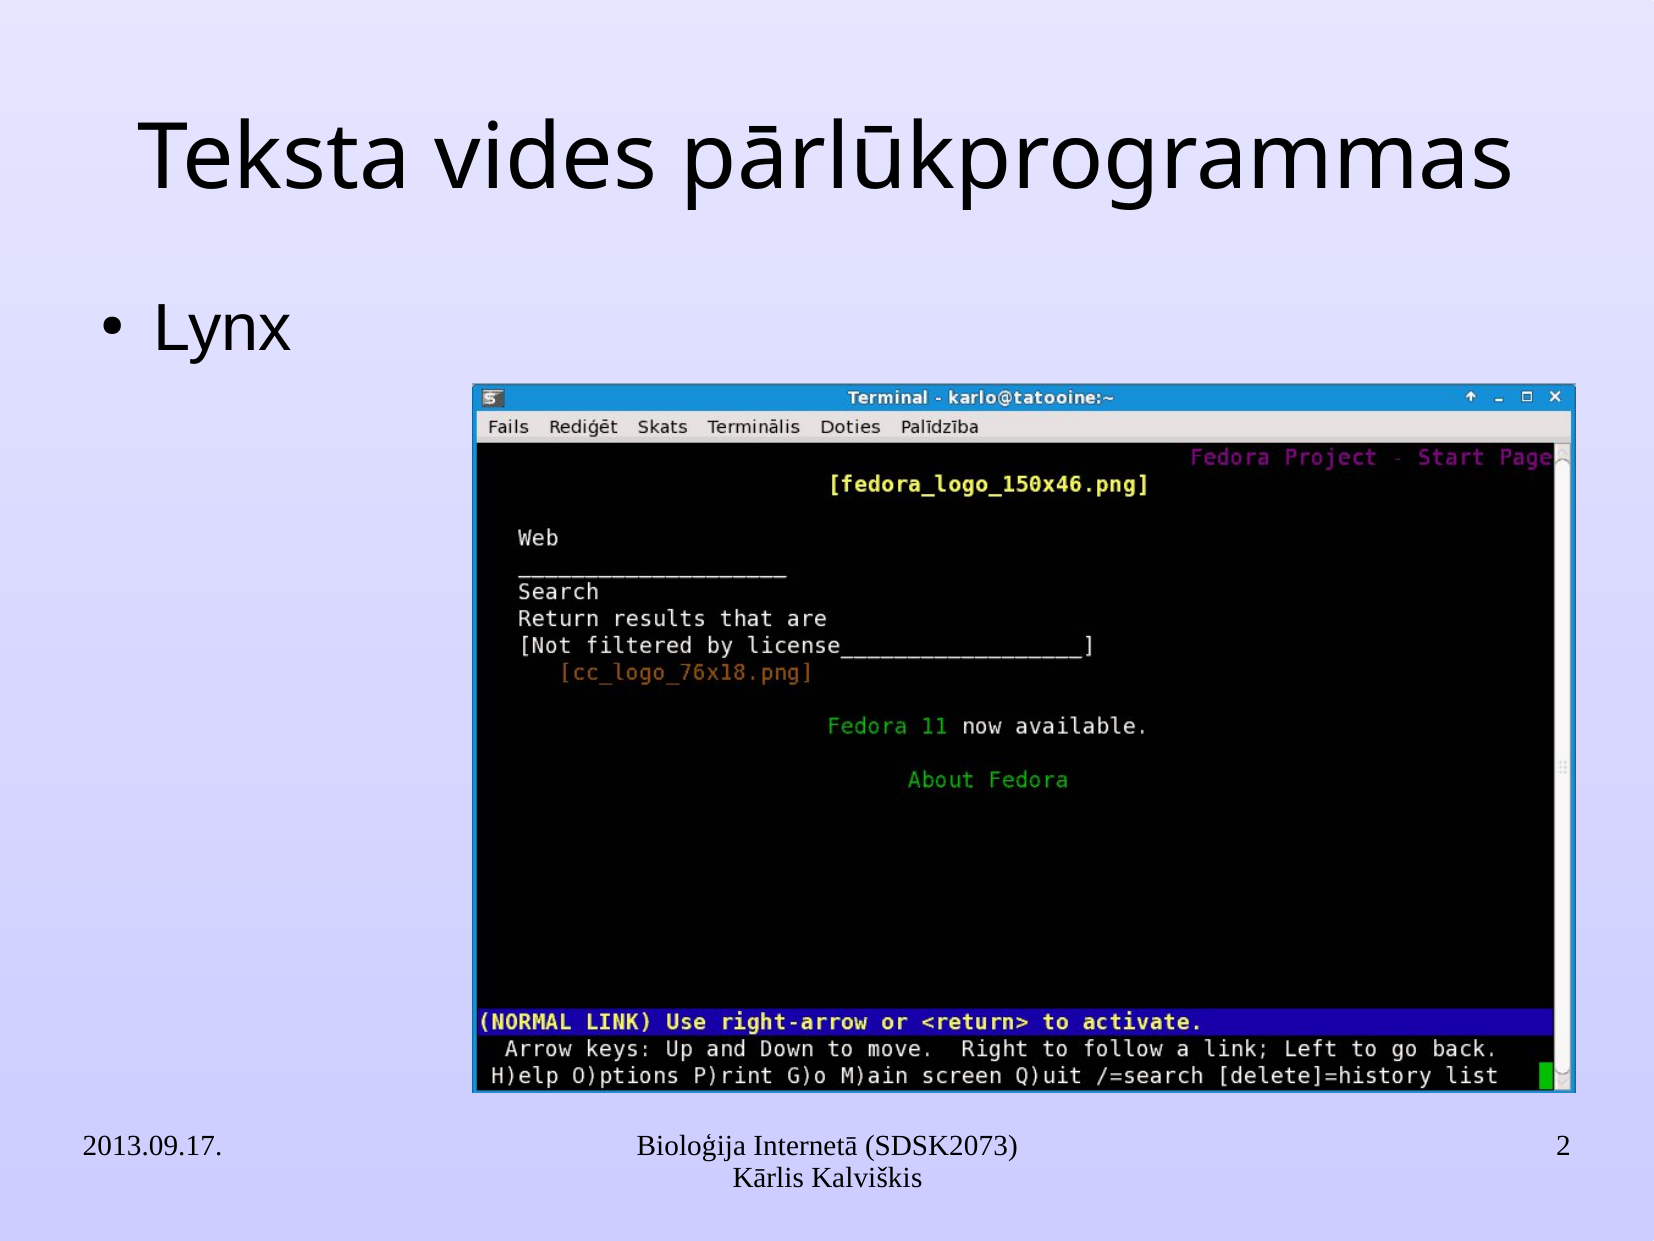

# Teksta vides pārlūkprogrammas
Lynx
2013.09.17.
2